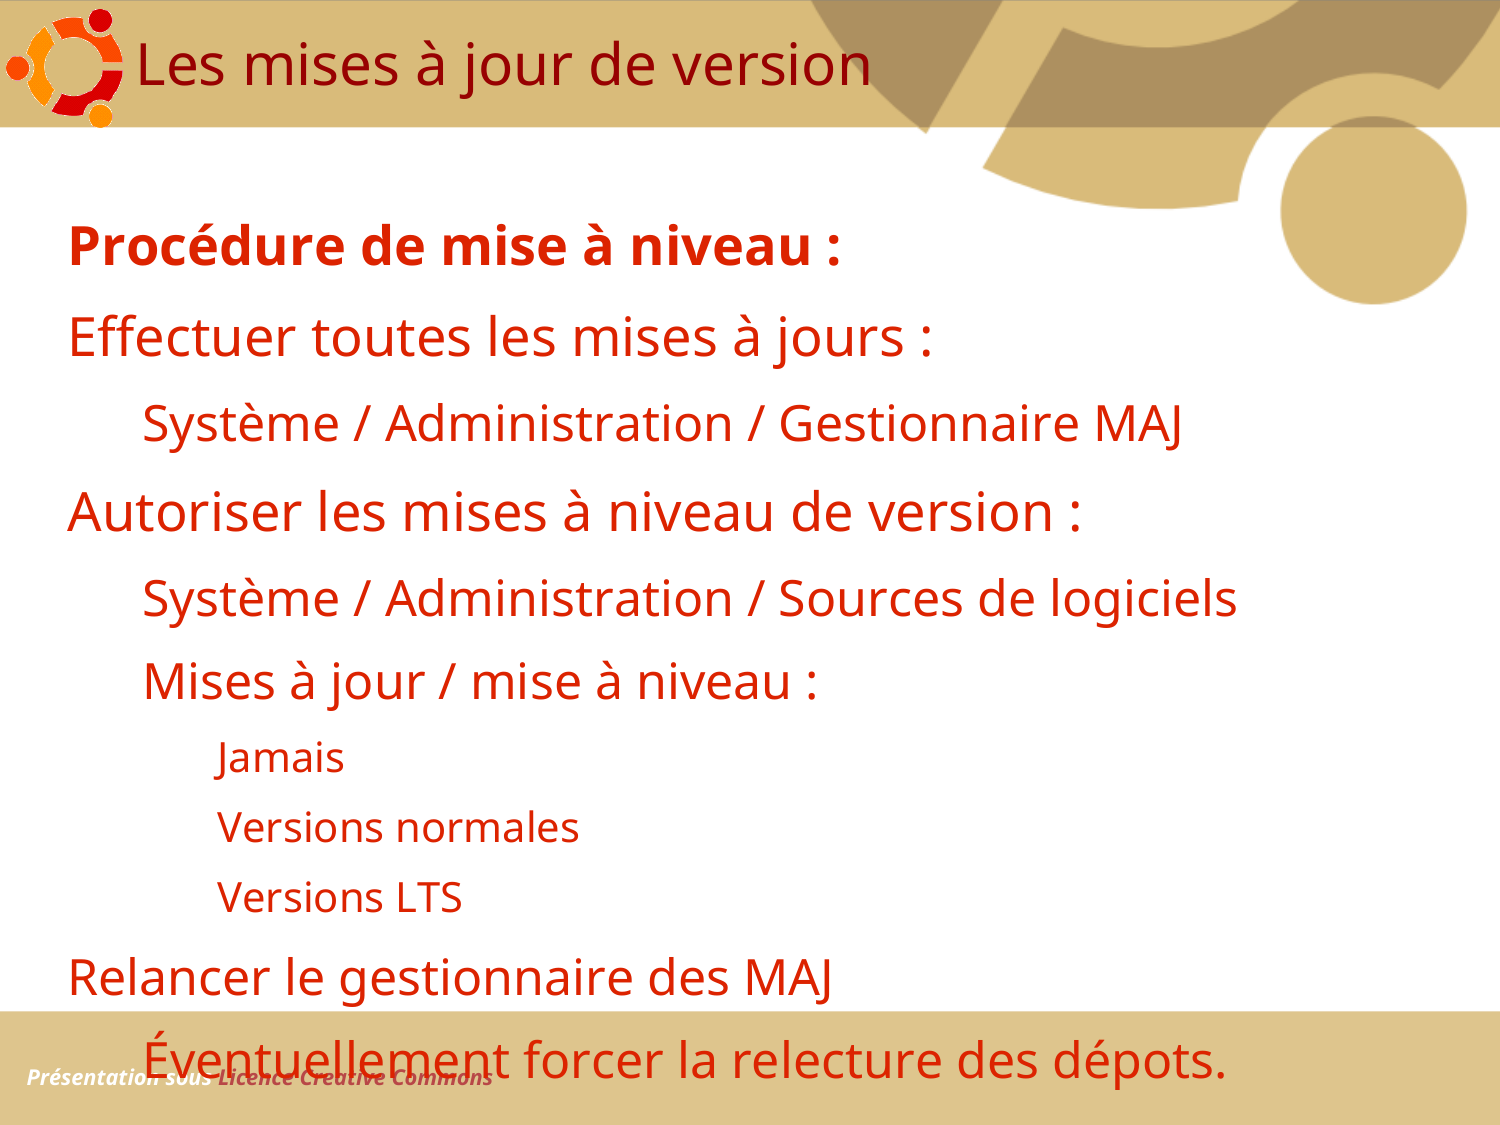

# Les mises à jour de version
Procédure de mise à niveau :
Effectuer toutes les mises à jours :
Système / Administration / Gestionnaire MAJ
Autoriser les mises à niveau de version :
Système / Administration / Sources de logiciels
Mises à jour / mise à niveau :
Jamais
Versions normales
Versions LTS
Relancer le gestionnaire des MAJ
Éventuellement forcer la relecture des dépots.